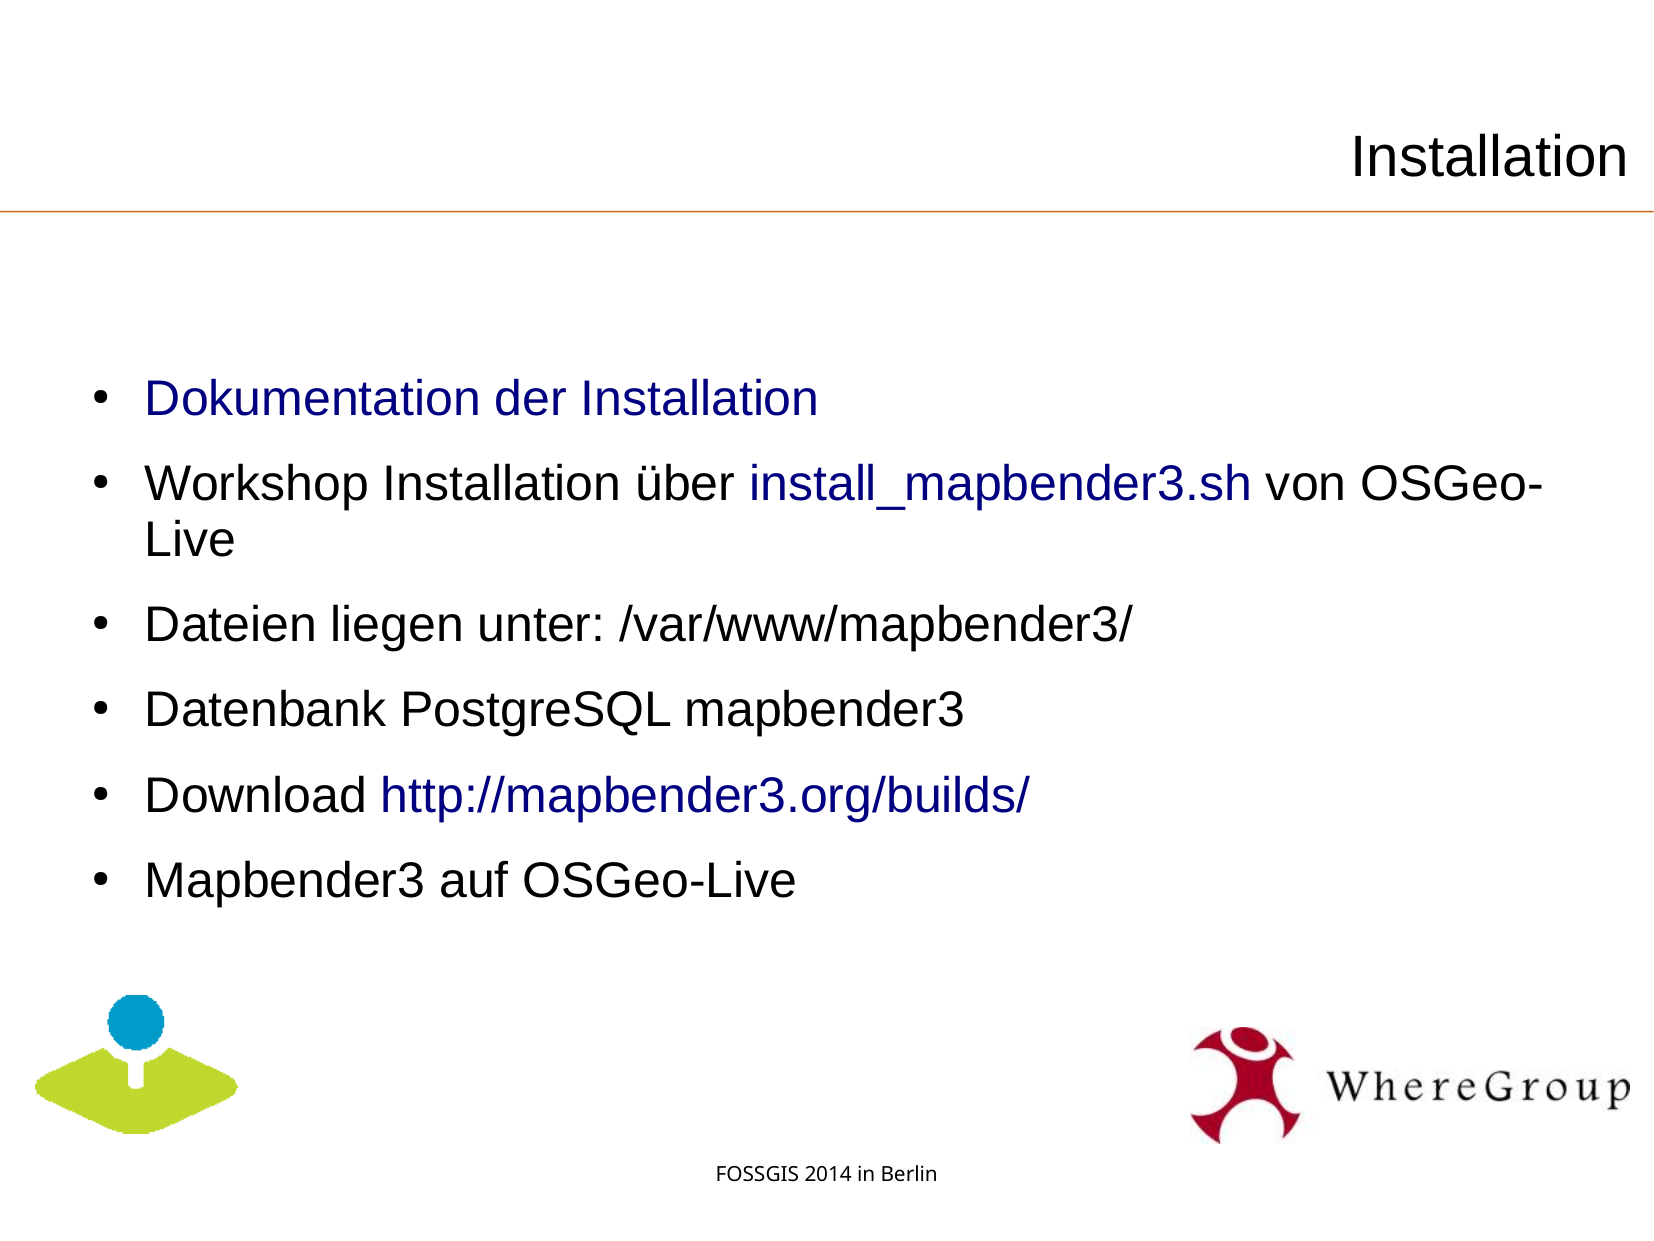

# Installation
Dokumentation der Installation
Workshop Installation über install_mapbender3.sh von OSGeo-Live
Dateien liegen unter: /var/www/mapbender3/
Datenbank PostgreSQL mapbender3
Download http://mapbender3.org/builds/
Mapbender3 auf OSGeo-Live
Mapbender - Einführung zum Mapbender Projekt (Astrid Ede)